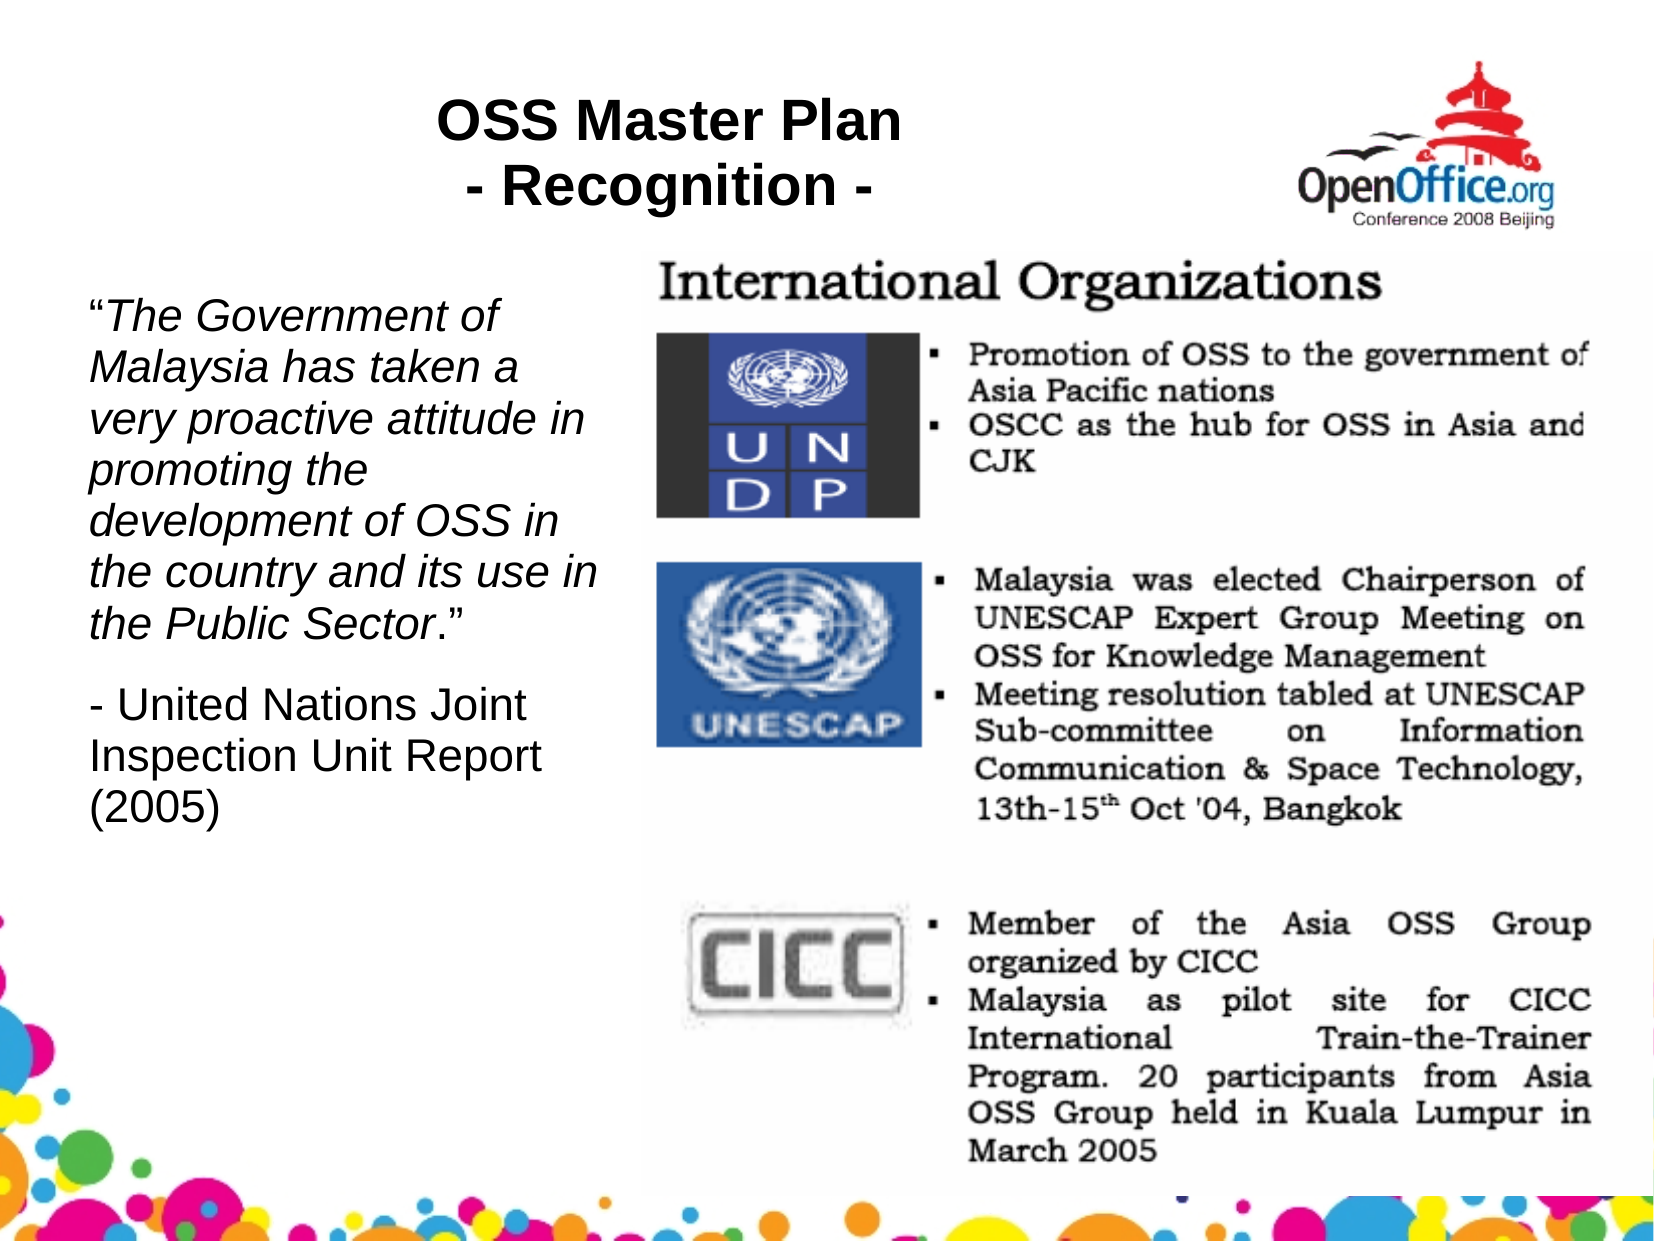

# OSS Master Plan - Recognition -
“The Government of Malaysia has taken a very proactive attitude in promoting the development of OSS in the country and its use in the Public Sector.”
- United Nations Joint Inspection Unit Report (2005)